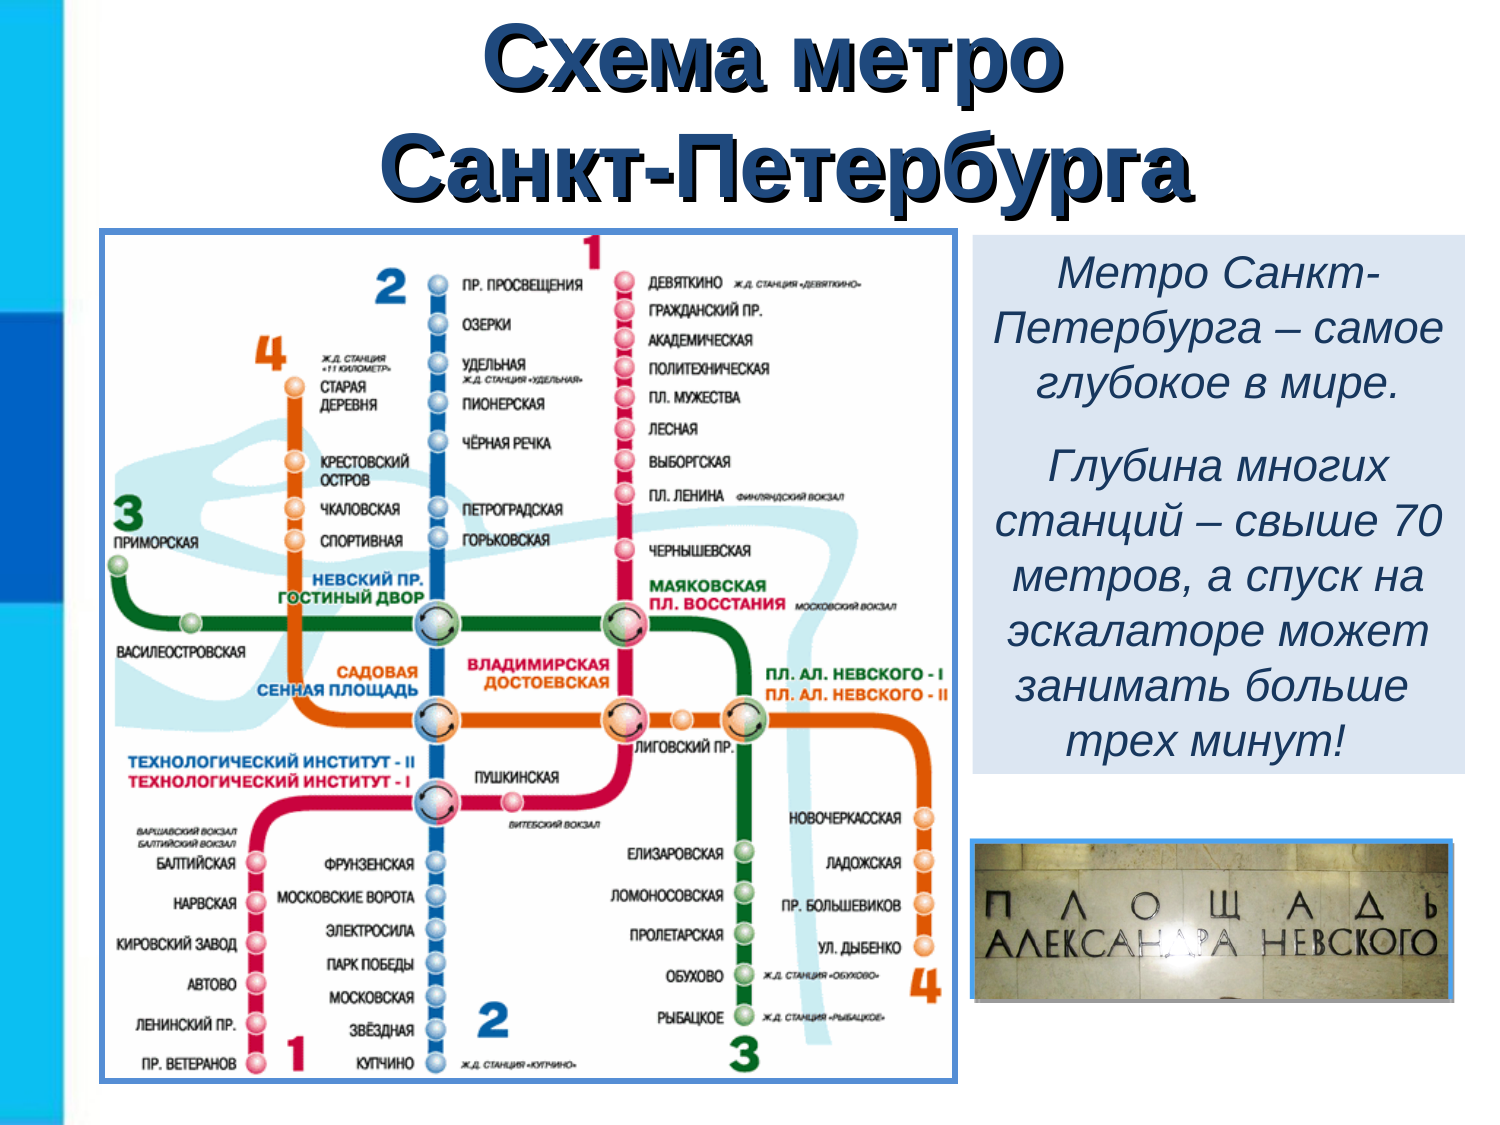

# Схема метро Санкт-Петербурга
Метро Санкт-Петербурга – самое глубокое в мире.
 Глубина многих станций – свыше 70 метров, а спуск на эскалаторе может занимать больше трех минут!